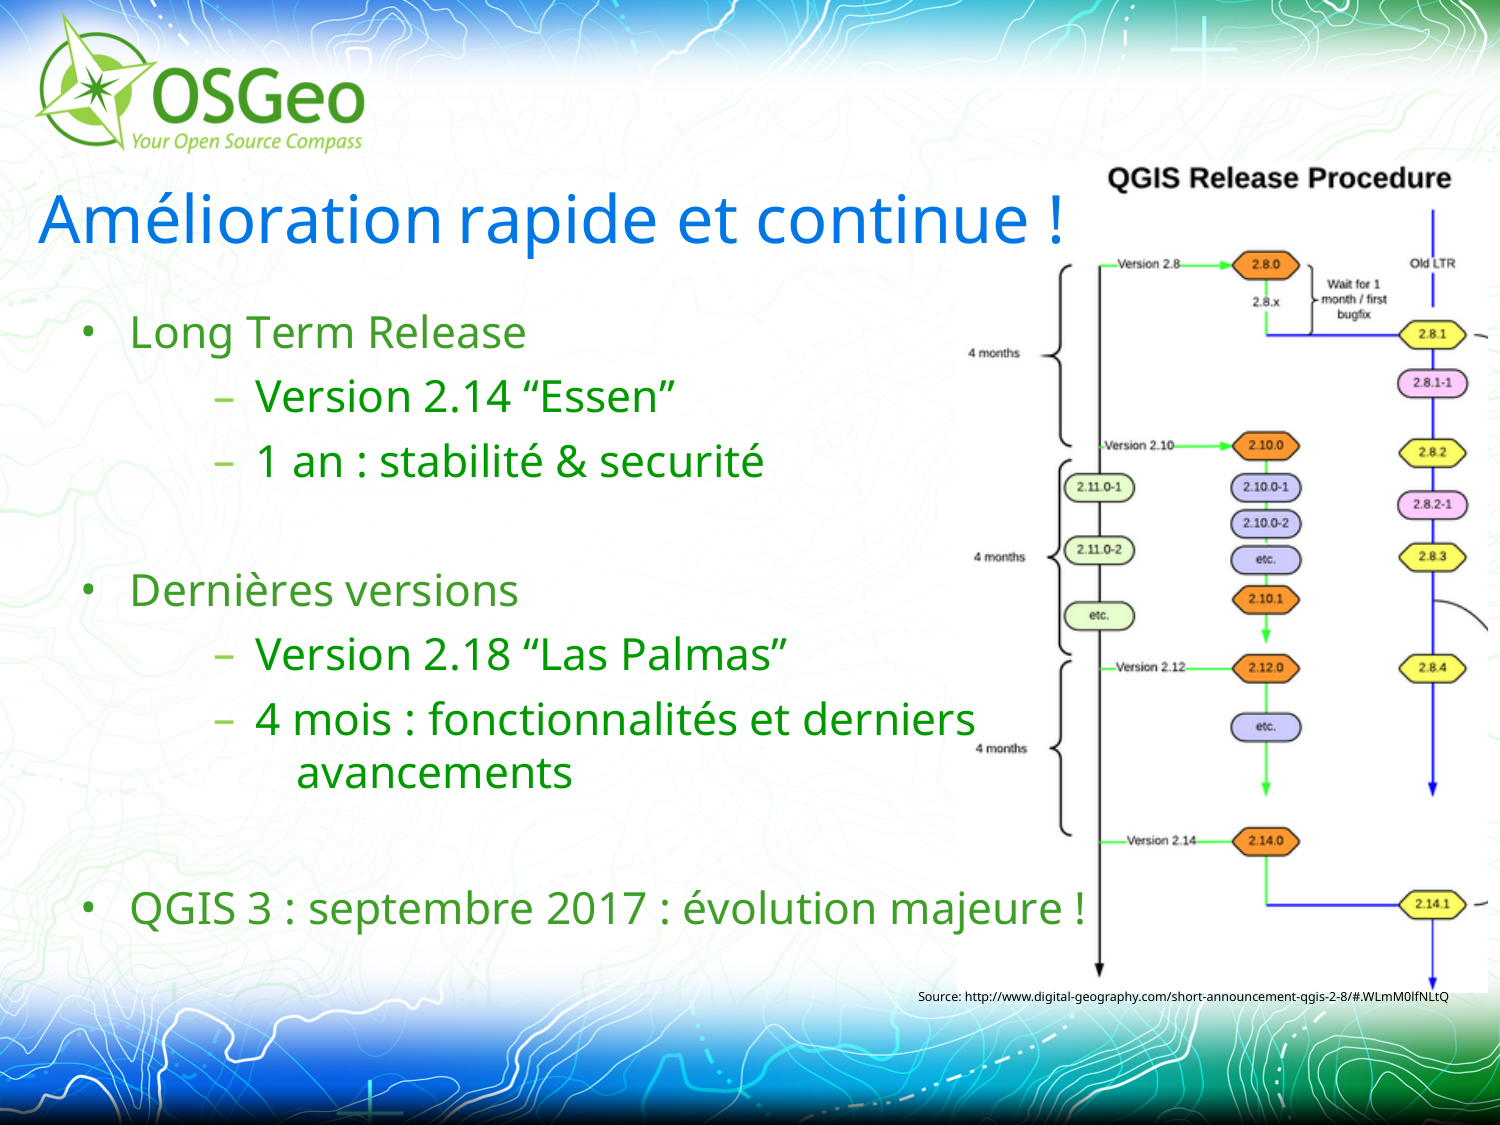

Amélioration rapide et continue !
# Long Term Release
Version 2.14 “Essen”
1 an : stabilité & securité
Dernières versions
Version 2.18 “Las Palmas”
4 mois : fonctionnalités et derniers avancements
QGIS 3 : septembre 2017 : évolution majeure !
Source: http://www.digital-geography.com/short-announcement-qgis-2-8/#.WLmM0lfNLtQ